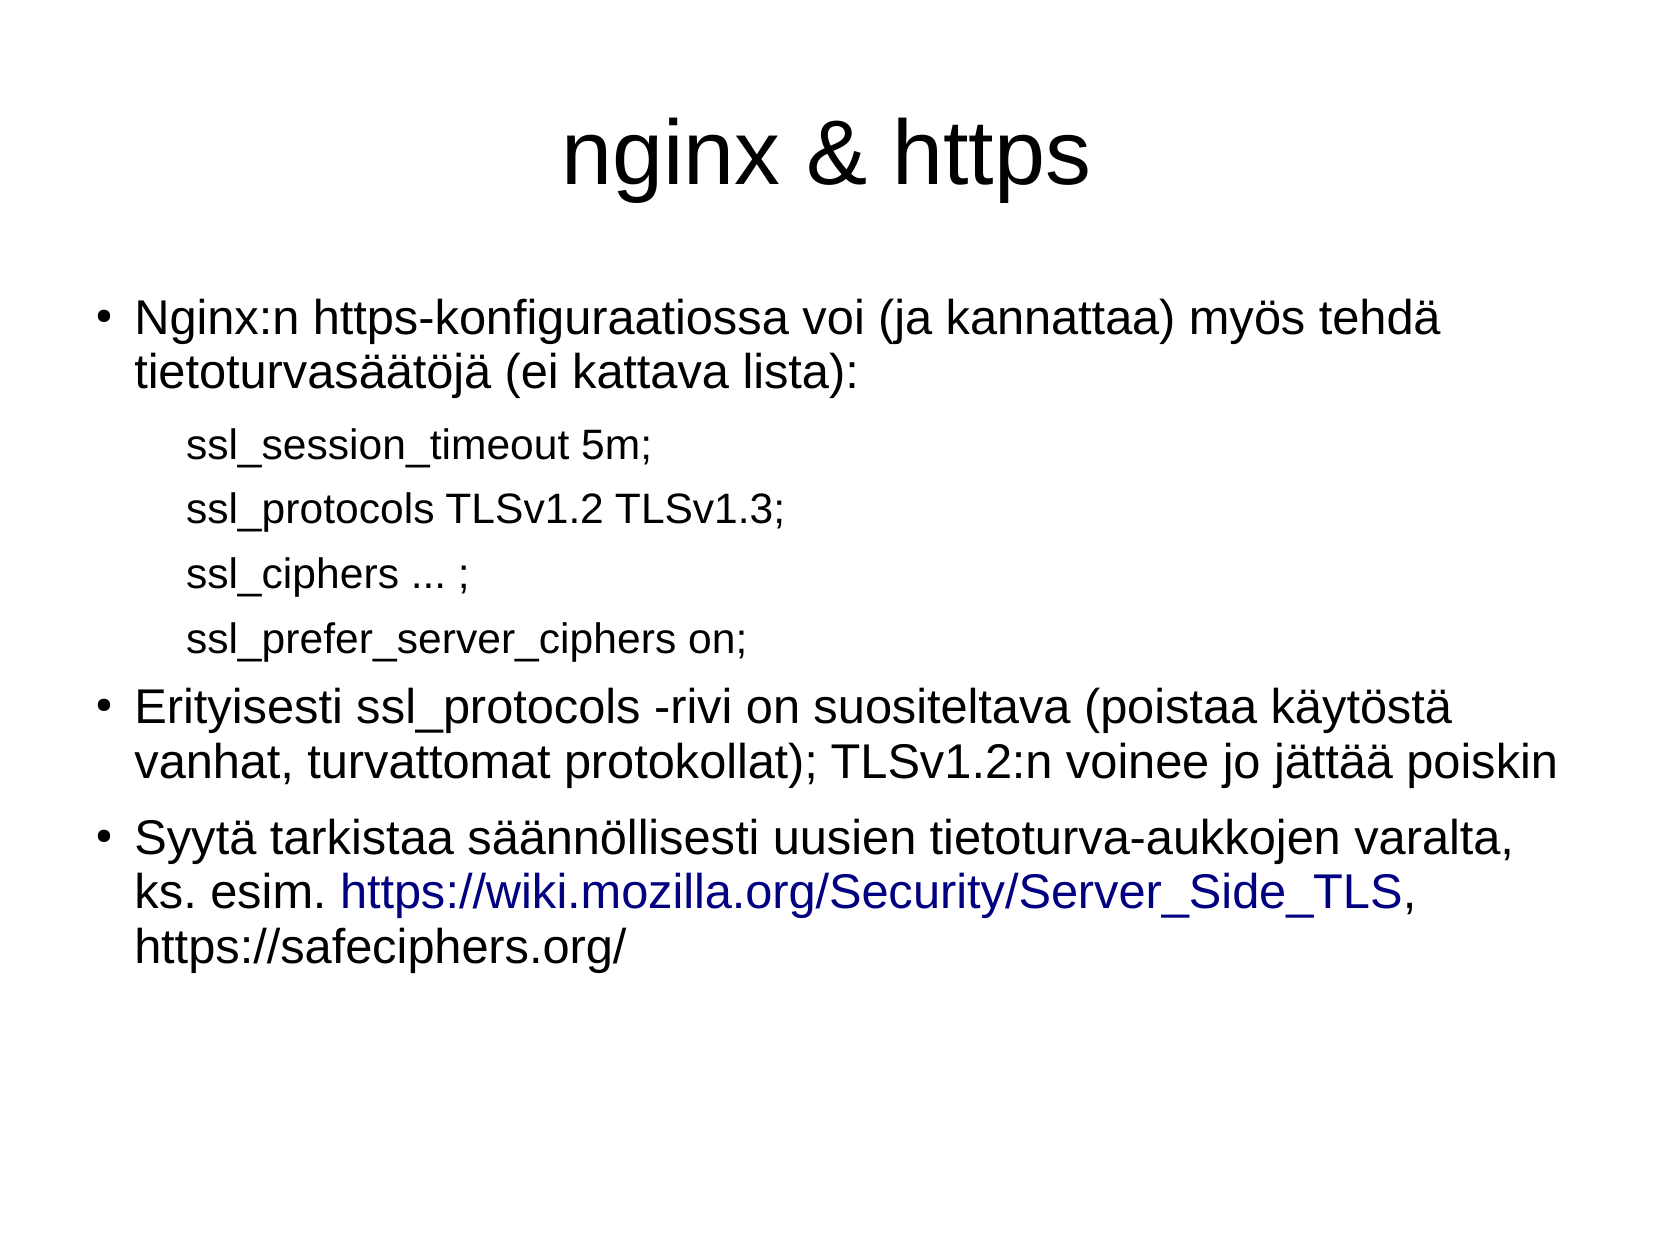

# nginx & https
Nginx:n https-konfiguraatiossa voi (ja kannattaa) myös tehdä tietoturvasäätöjä (ei kattava lista):
ssl_session_timeout 5m;
ssl_protocols TLSv1.2 TLSv1.3;
ssl_ciphers ... ;
ssl_prefer_server_ciphers on;
Erityisesti ssl_protocols -rivi on suositeltava (poistaa käytöstä vanhat, turvattomat protokollat); TLSv1.2:n voinee jo jättää poiskin
Syytä tarkistaa säännöllisesti uusien tietoturva-aukkojen varalta, ks. esim. https://wiki.mozilla.org/Security/Server_Side_TLS, https://safeciphers.org/